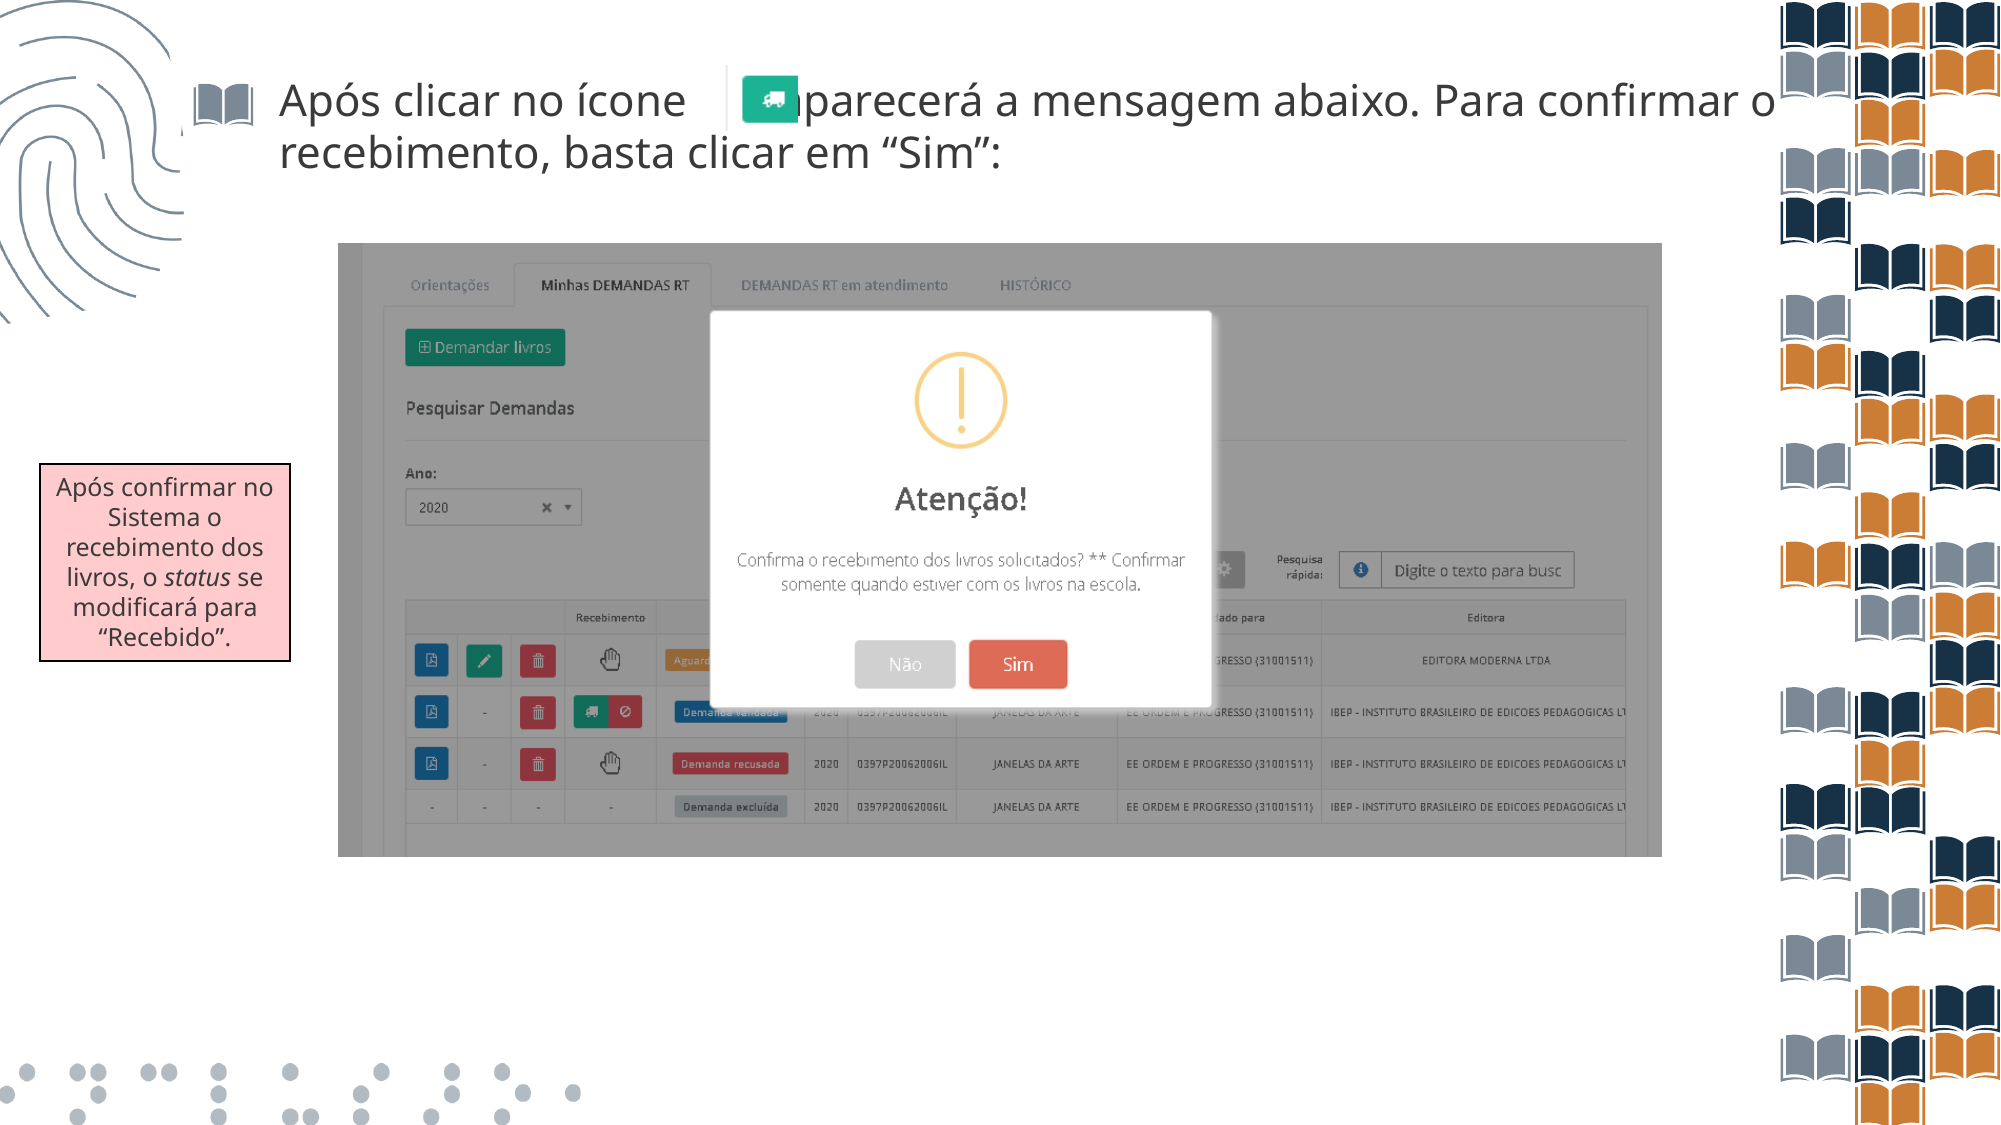

Após clicar no ícone , aparecerá a mensagem abaixo. Para confirmar o recebimento, basta clicar em “Sim”:
Após confirmar no Sistema o recebimento dos livros, o status se modificará para “Recebido”.